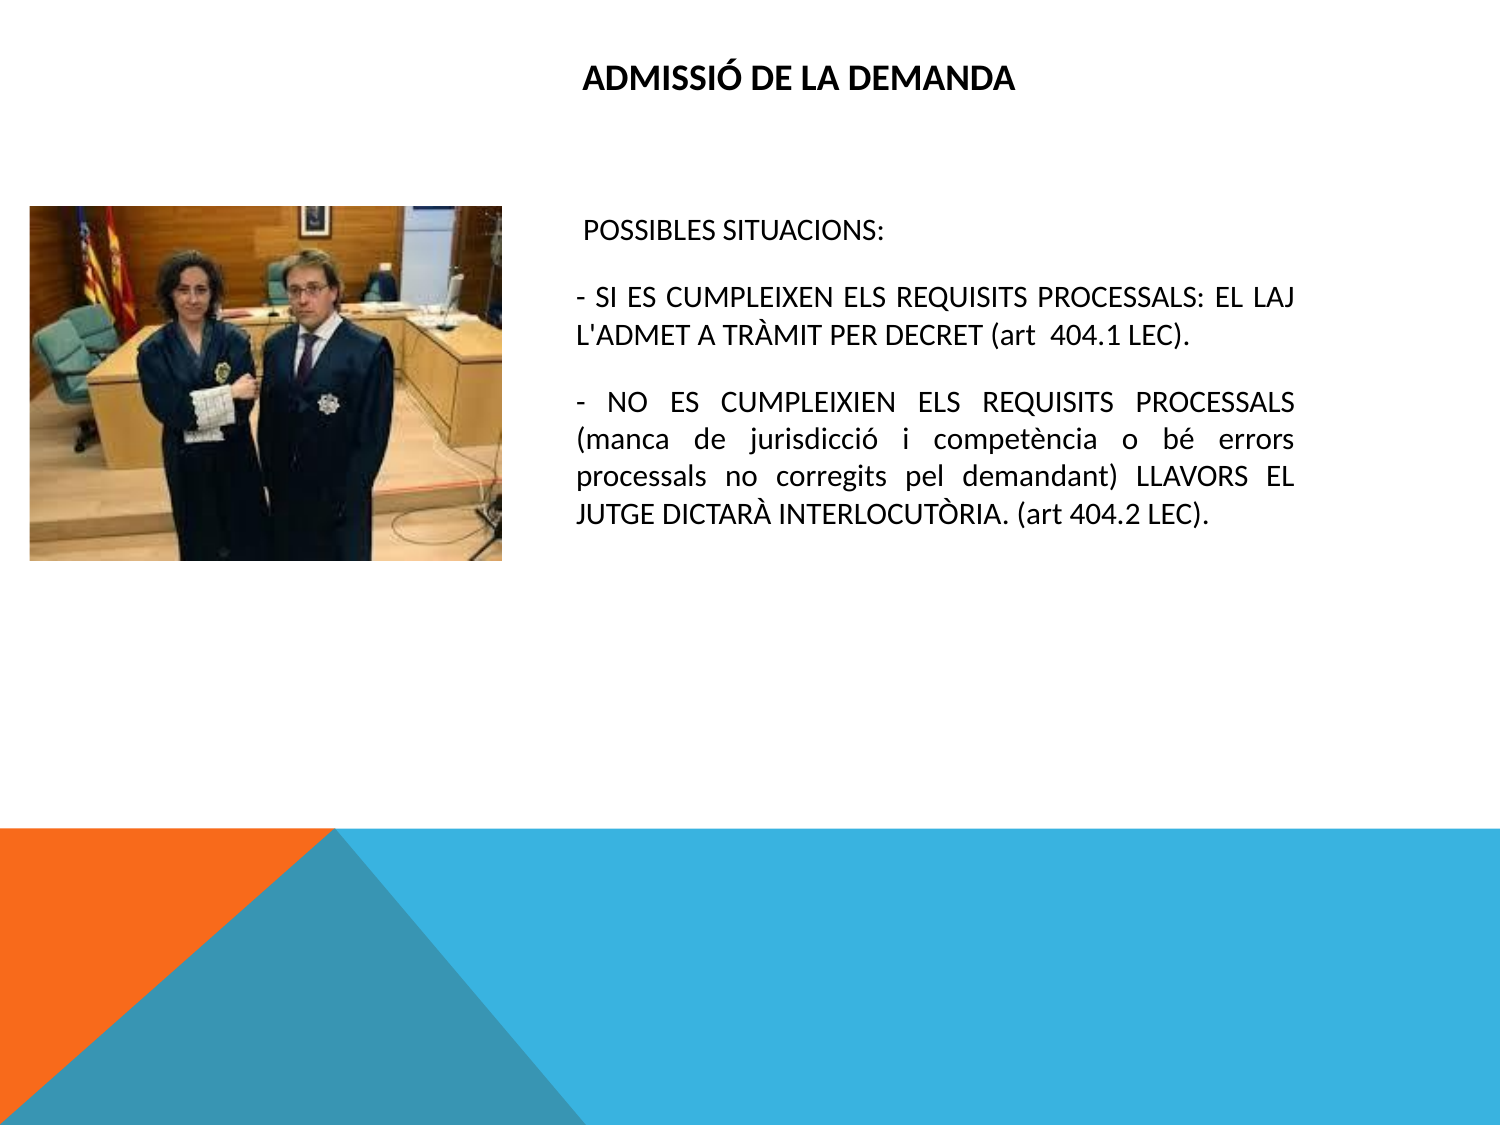

# ADMISSIÓ DE LA DEMANDA
 POSSIBLES SITUACIONS:
- SI ES CUMPLEIXEN ELS REQUISITS PROCESSALS: EL LAJ L'ADMET A TRÀMIT PER DECRET (art 404.1 LEC).
- NO ES CUMPLEIXIEN ELS REQUISITS PROCESSALS (manca de jurisdicció i competència o bé errors processals no corregits pel demandant) LLAVORS EL JUTGE DICTARÀ INTERLOCUTÒRIA. (art 404.2 LEC).